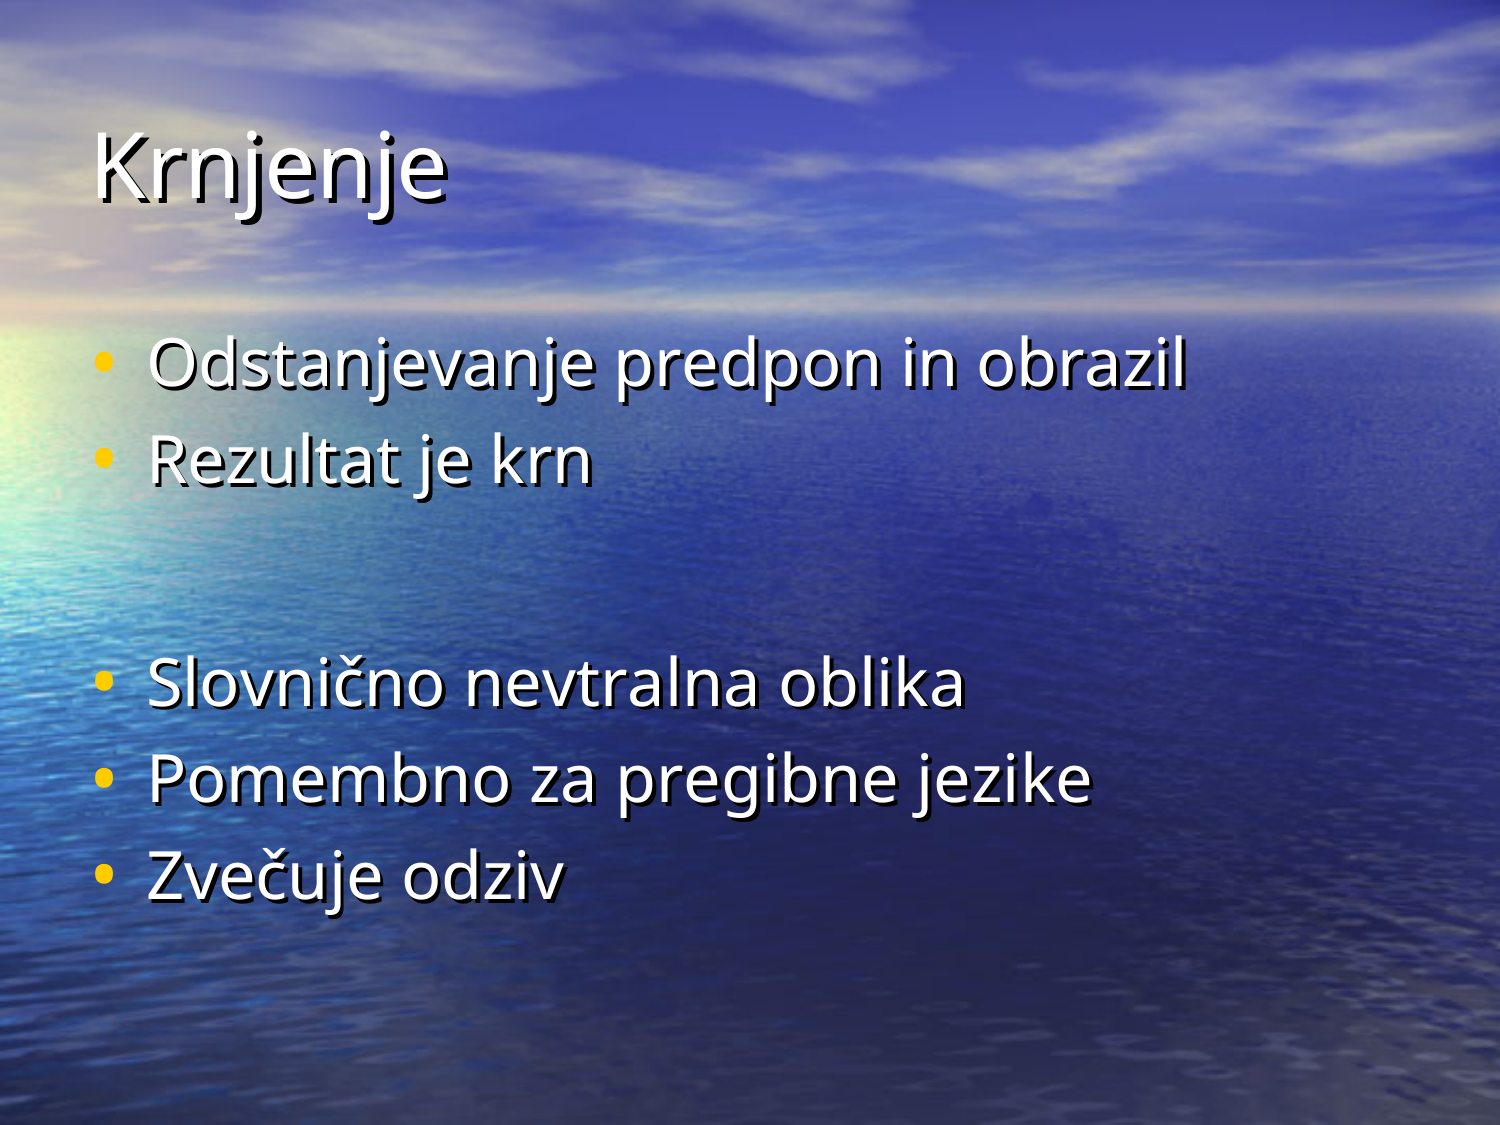

# Krnjenje
Odstanjevanje predpon in obrazil
Rezultat je krn
Slovnično nevtralna oblika
Pomembno za pregibne jezike
Zvečuje odziv